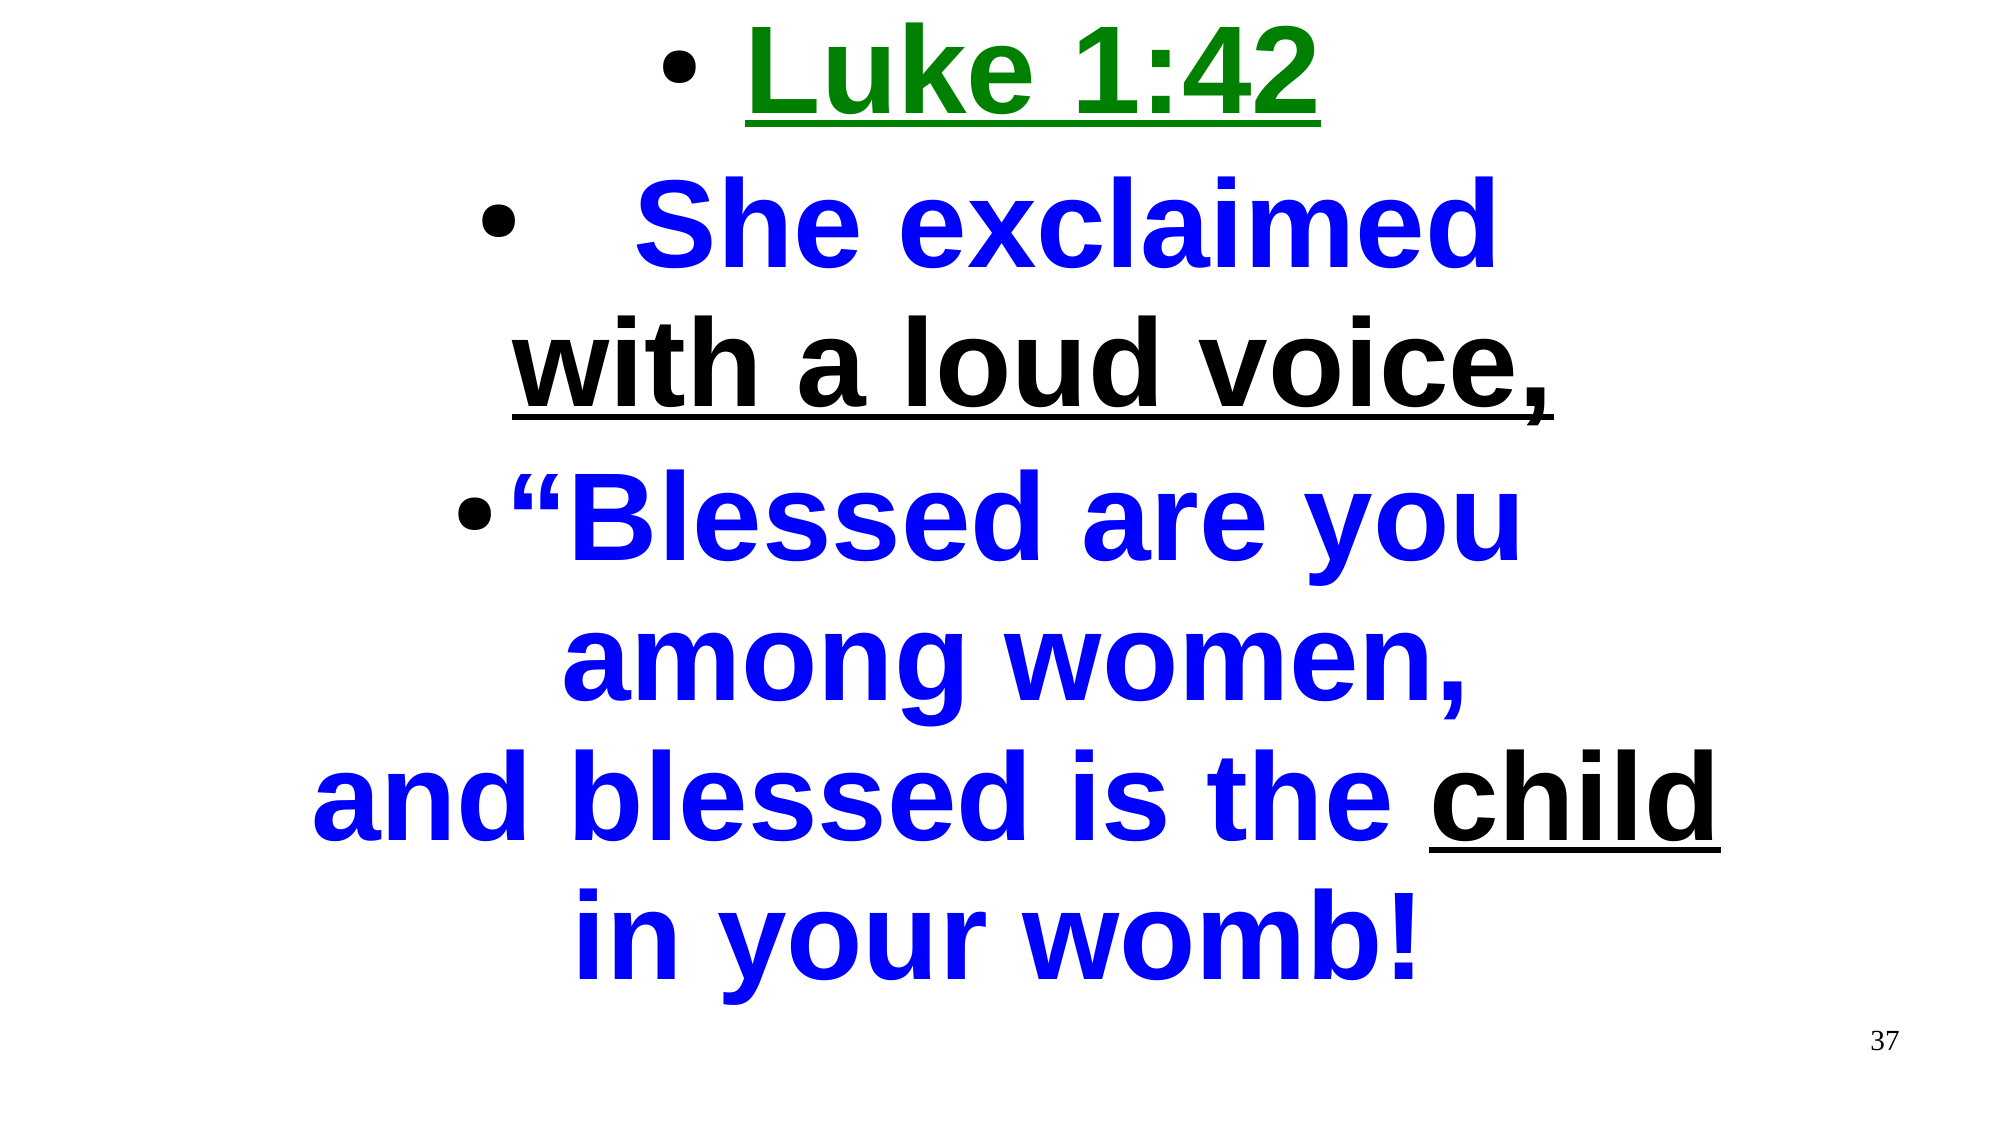

# Luke 1:42
 She exclaimed
with a loud voice,
“Blessed are you
among women,
and blessed is the child
in your womb!
37